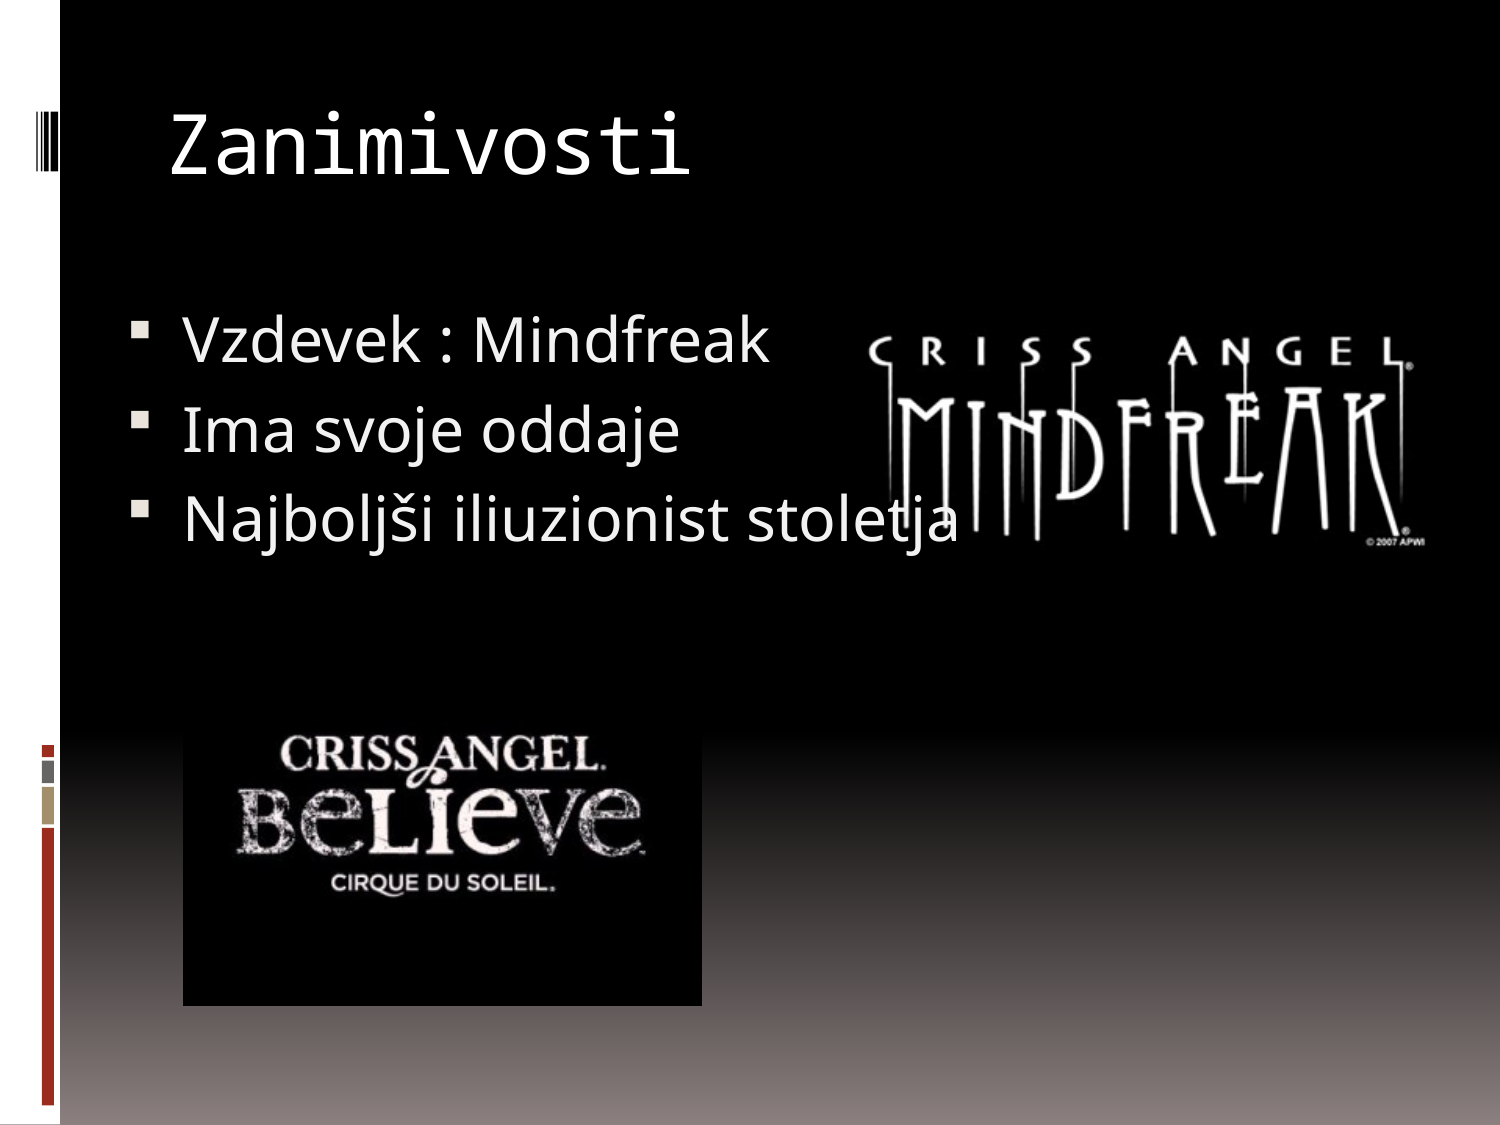

# Zanimivosti
Vzdevek : Mindfreak
Ima svoje oddaje
Najboljši iliuzionist stoletja